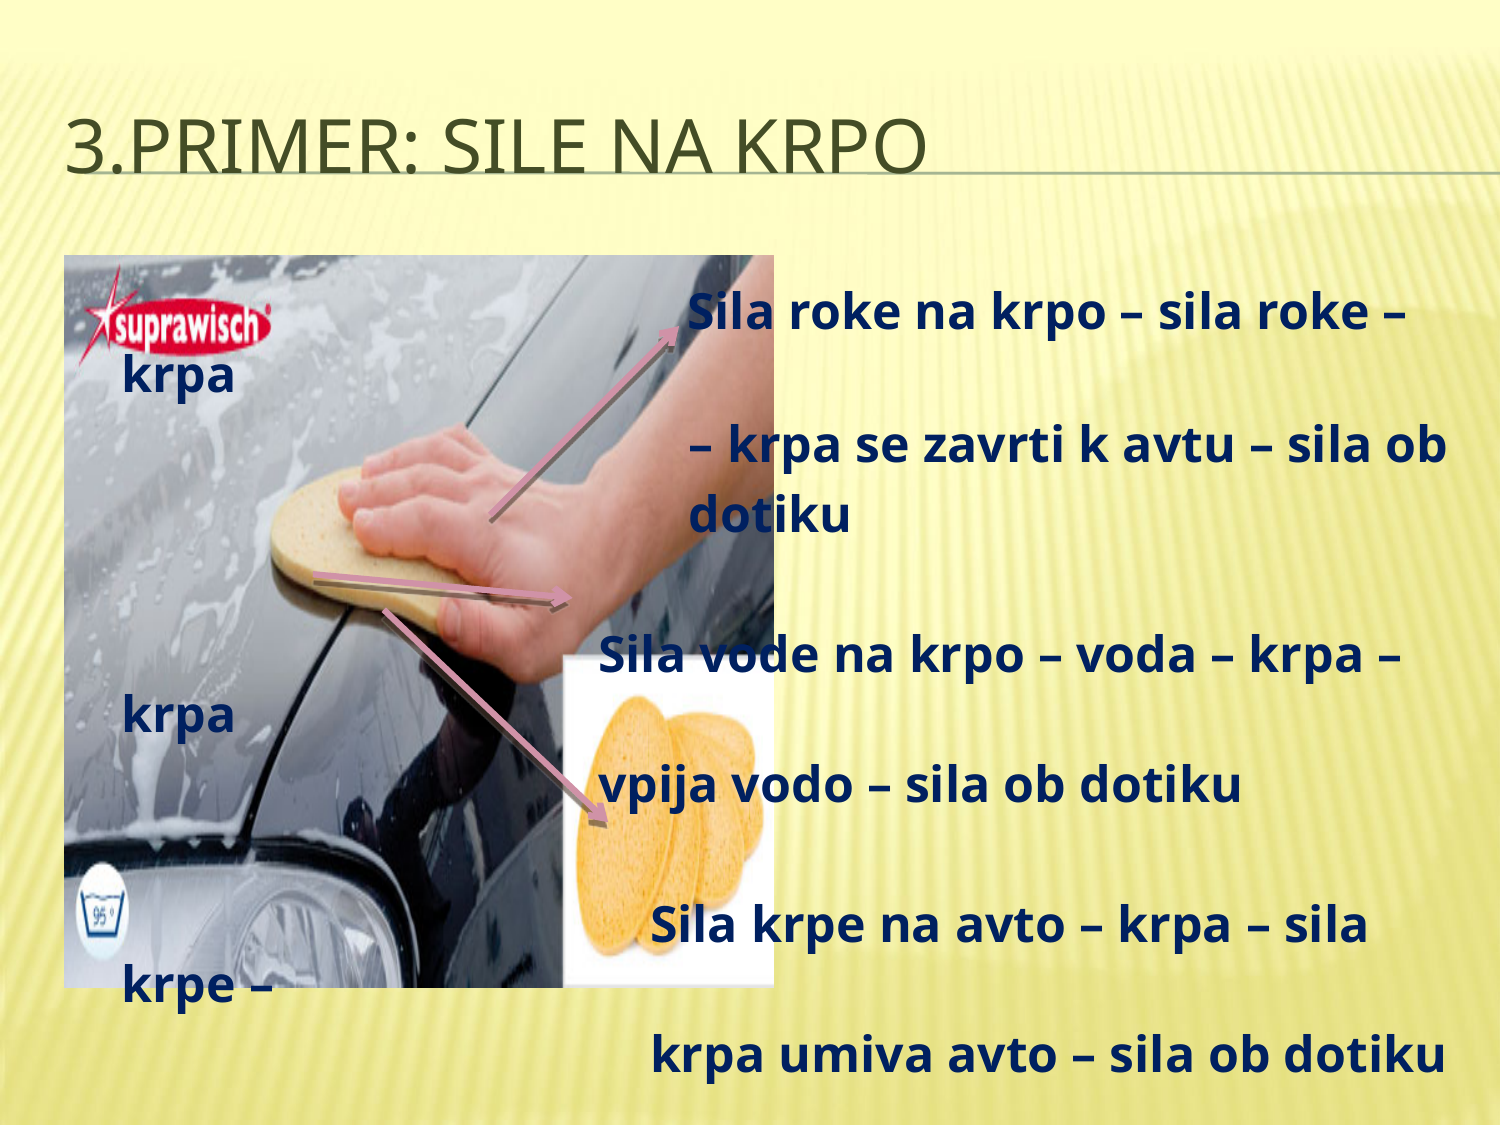

# 3.PRIMER: SILE NA KRPO
 Sila roke na krpo – sila roke – krpa
 – krpa se zavrti k avtu – sila ob
 dotiku
 Sila vode na krpo – voda – krpa – krpa
 vpija vodo – sila ob dotiku
 Sila krpe na avto – krpa – sila krpe –
 krpa umiva avto – sila ob dotiku